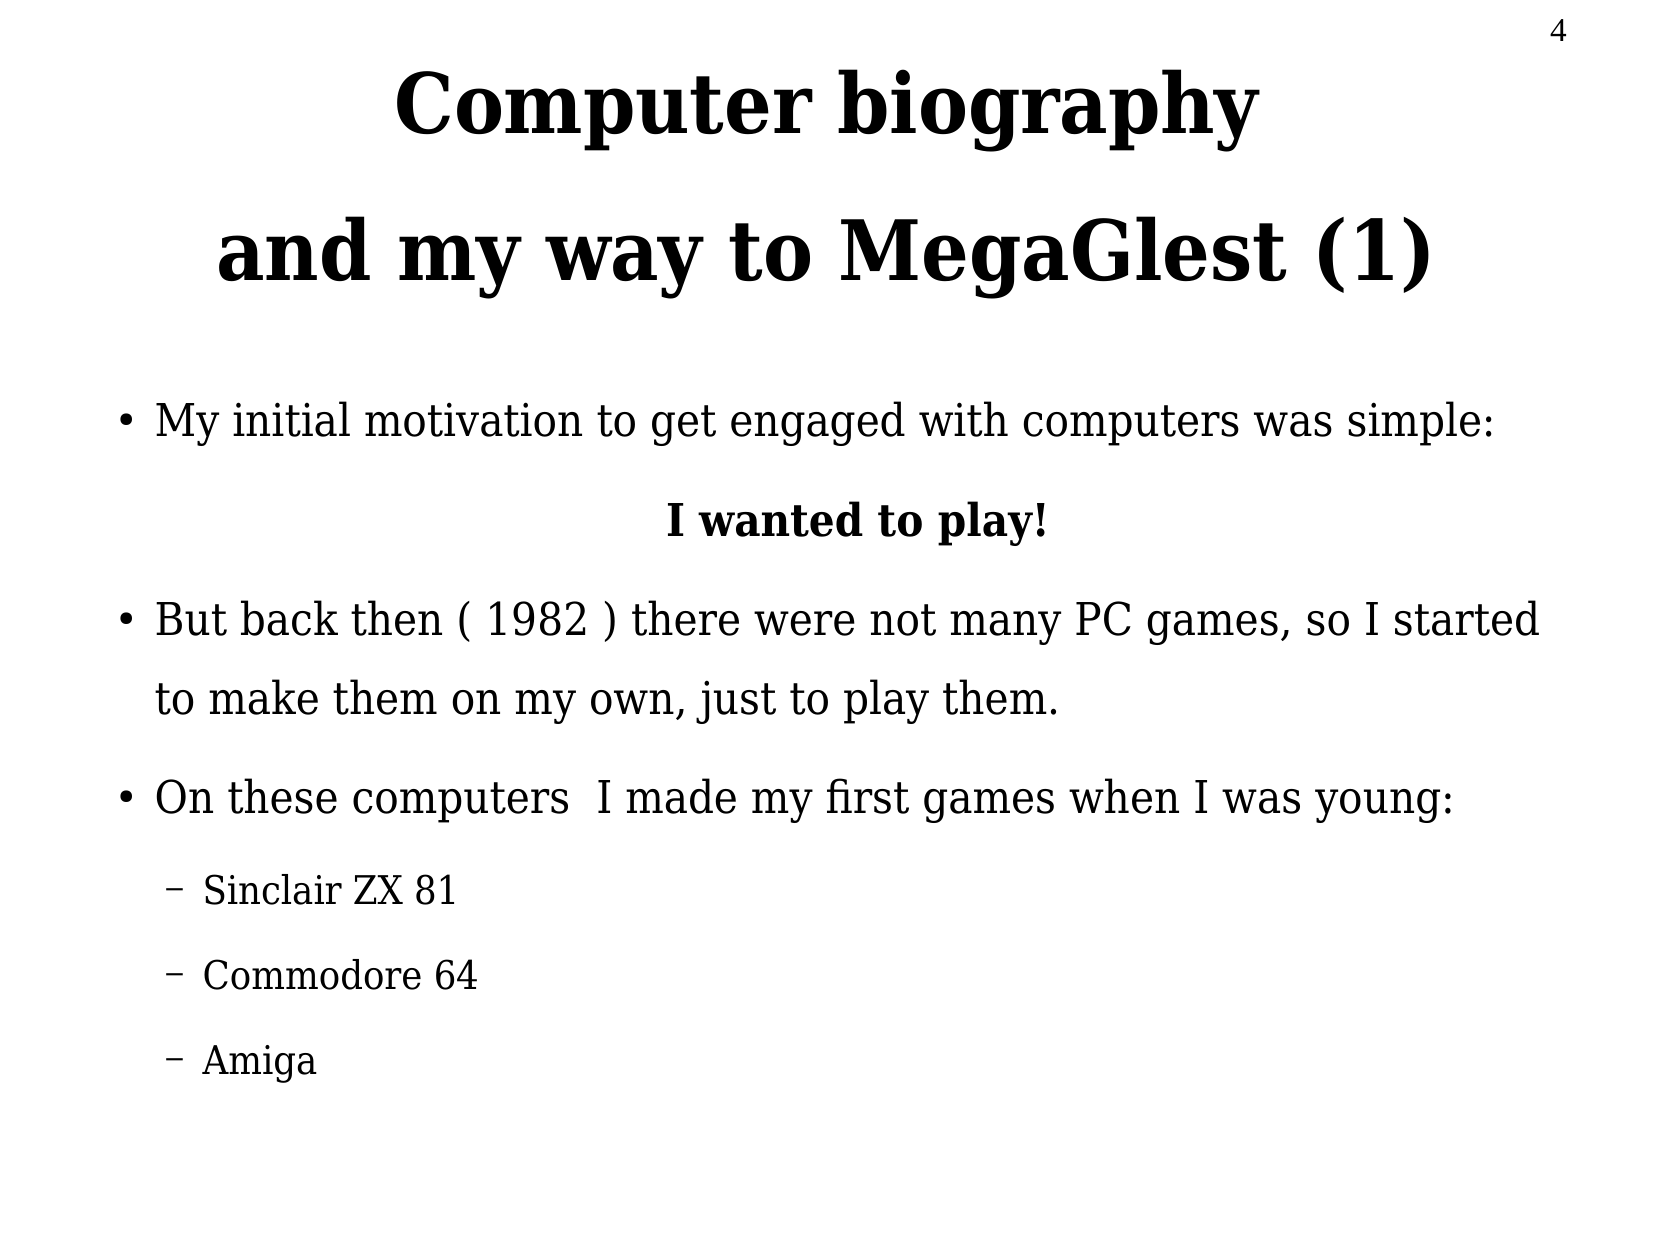

# Computer biography and my way to MegaGlest (1)
My initial motivation to get engaged with computers was simple:
I wanted to play!
But back then ( 1982 ) there were not many PC games, so I started to make them on my own, just to play them.
On these computers I made my first games when I was young:
Sinclair ZX 81
Commodore 64
Amiga